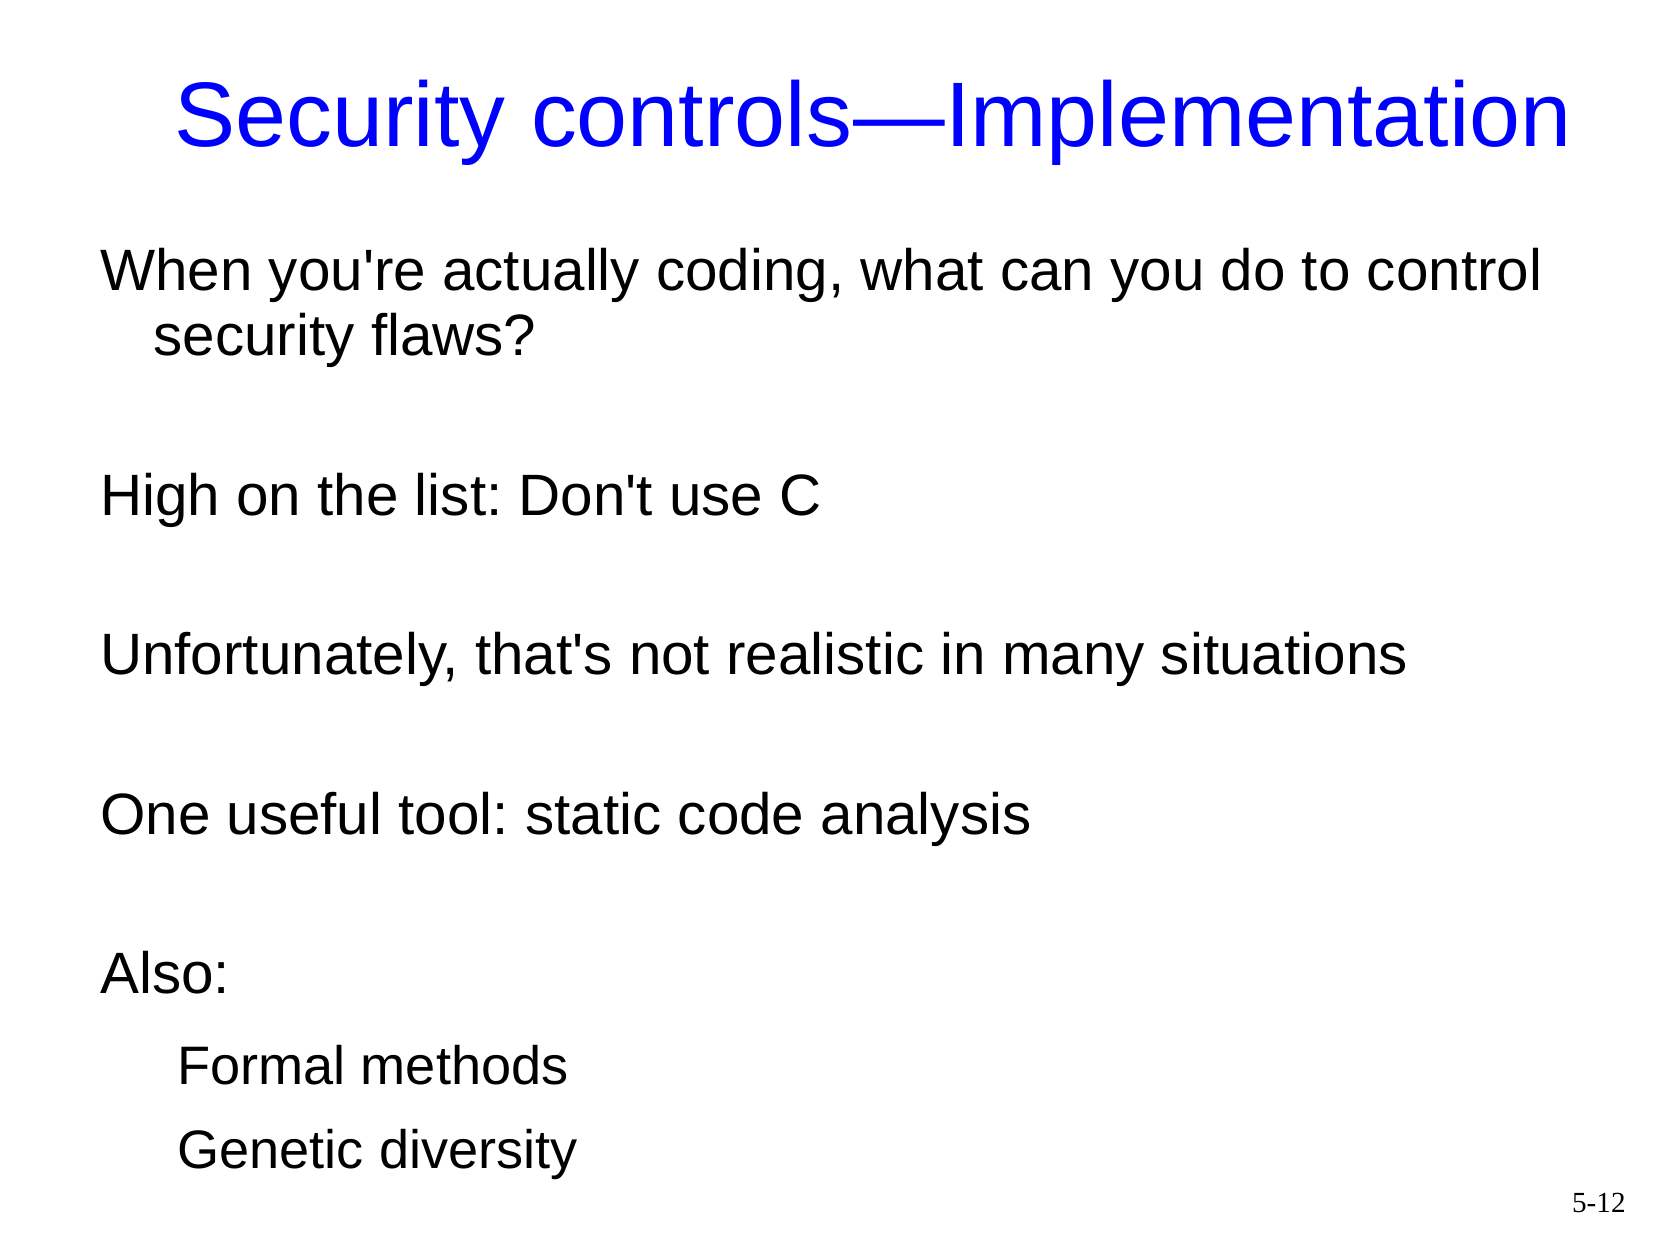

# Security controls—Implementation
When you're actually coding, what can you do to control security flaws?
High on the list: Don't use C
Unfortunately, that's not realistic in many situations
One useful tool: static code analysis
Also:
Formal methods
Genetic diversity